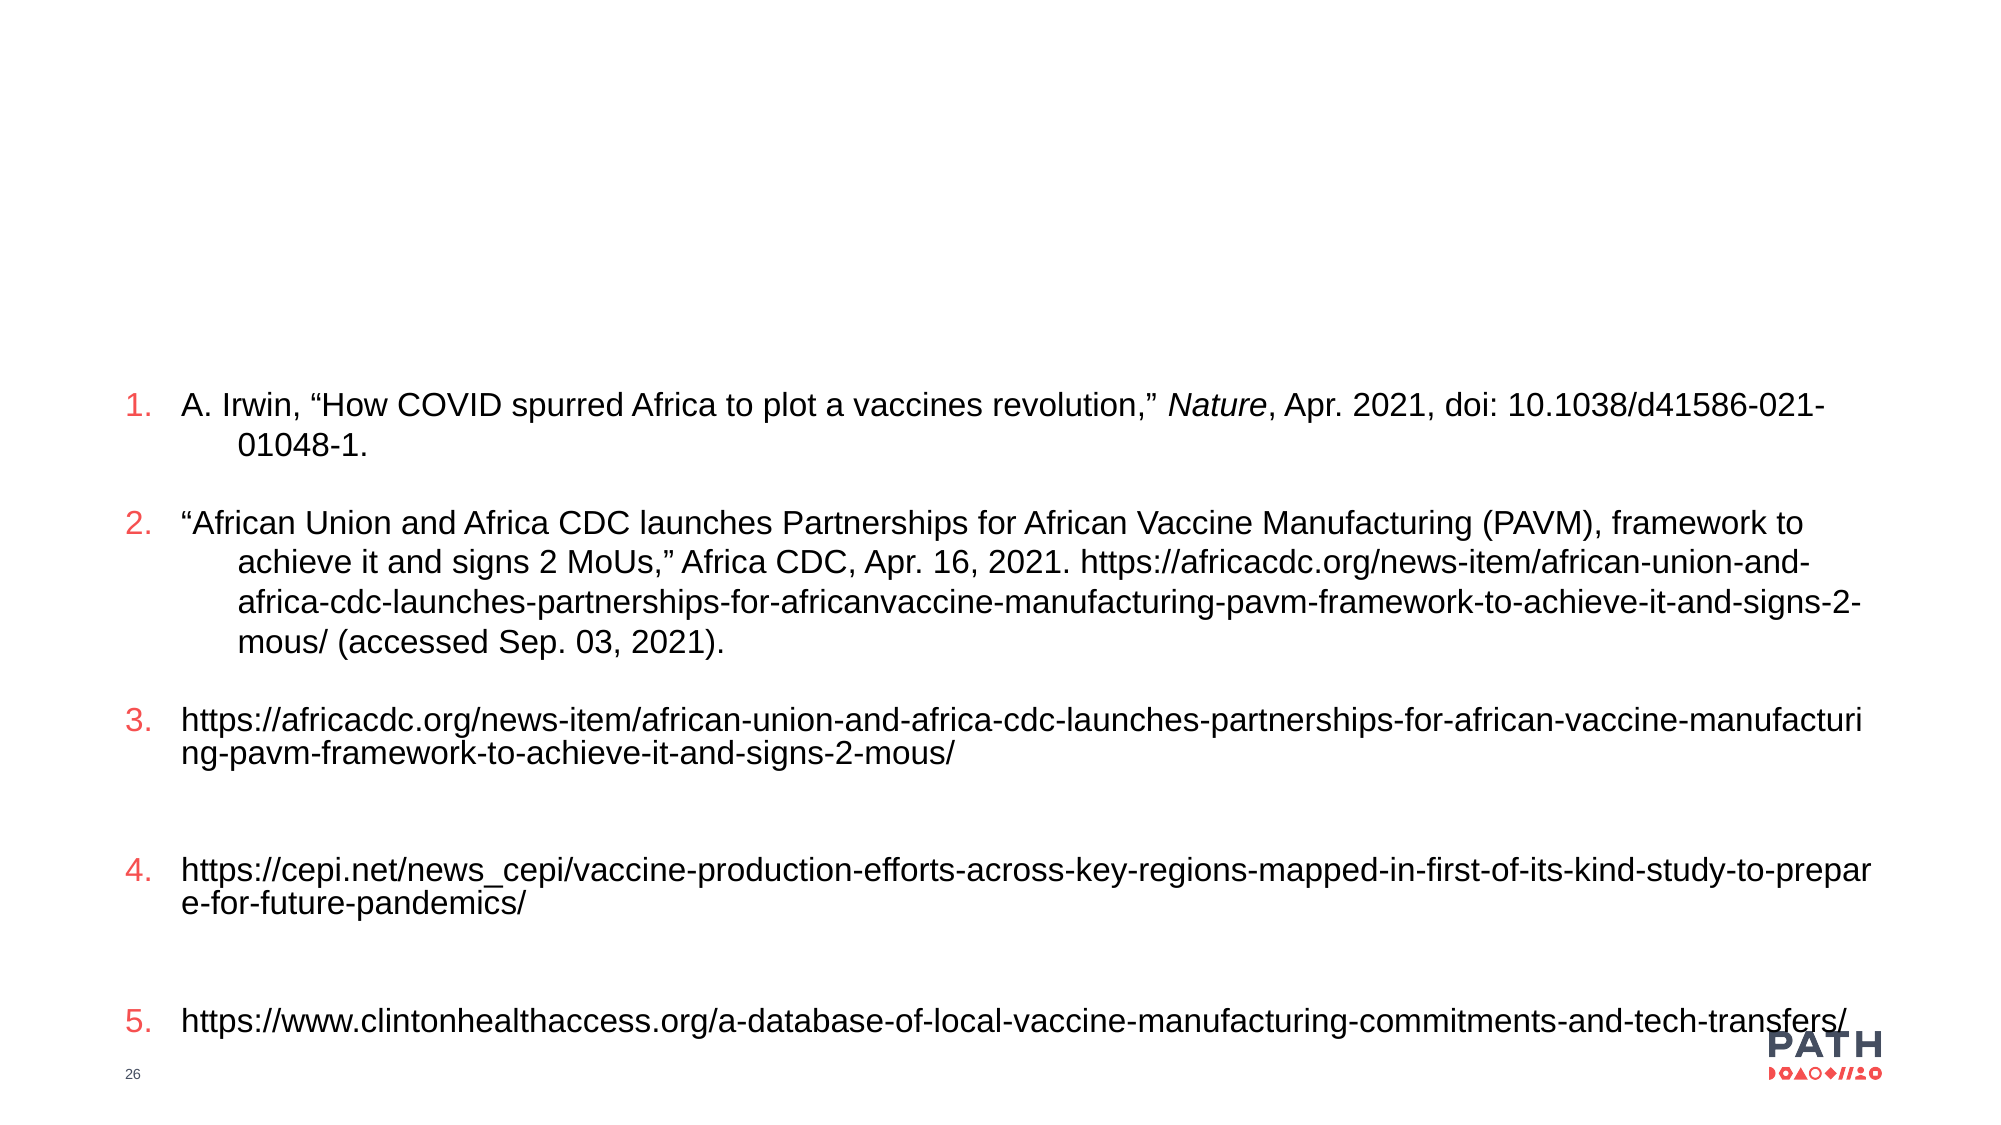

# A. Irwin, “How COVID spurred Africa to plot a vaccines revolution,” Nature, Apr. 2021, doi: 10.1038/d41586-021-01048-1.
“African Union and Africa CDC launches Partnerships for African Vaccine Manufacturing (PAVM), framework to achieve it and signs 2 MoUs,” Africa CDC, Apr. 16, 2021. https://africacdc.org/news-item/african-union-and-africa-cdc-launches-partnerships-for-africanvaccine-manufacturing-pavm-framework-to-achieve-it-and-signs-2-mous/ (accessed Sep. 03, 2021).
https://africacdc.org/news-item/african-union-and-africa-cdc-launches-partnerships-for-african-vaccine-manufacturing-pavm-framework-to-achieve-it-and-signs-2-mous/
https://cepi.net/news_cepi/vaccine-production-efforts-across-key-regions-mapped-in-first-of-its-kind-study-to-prepare-for-future-pandemics/
https://www.clintonhealthaccess.org/a-database-of-local-vaccine-manufacturing-commitments-and-tech-transfers/